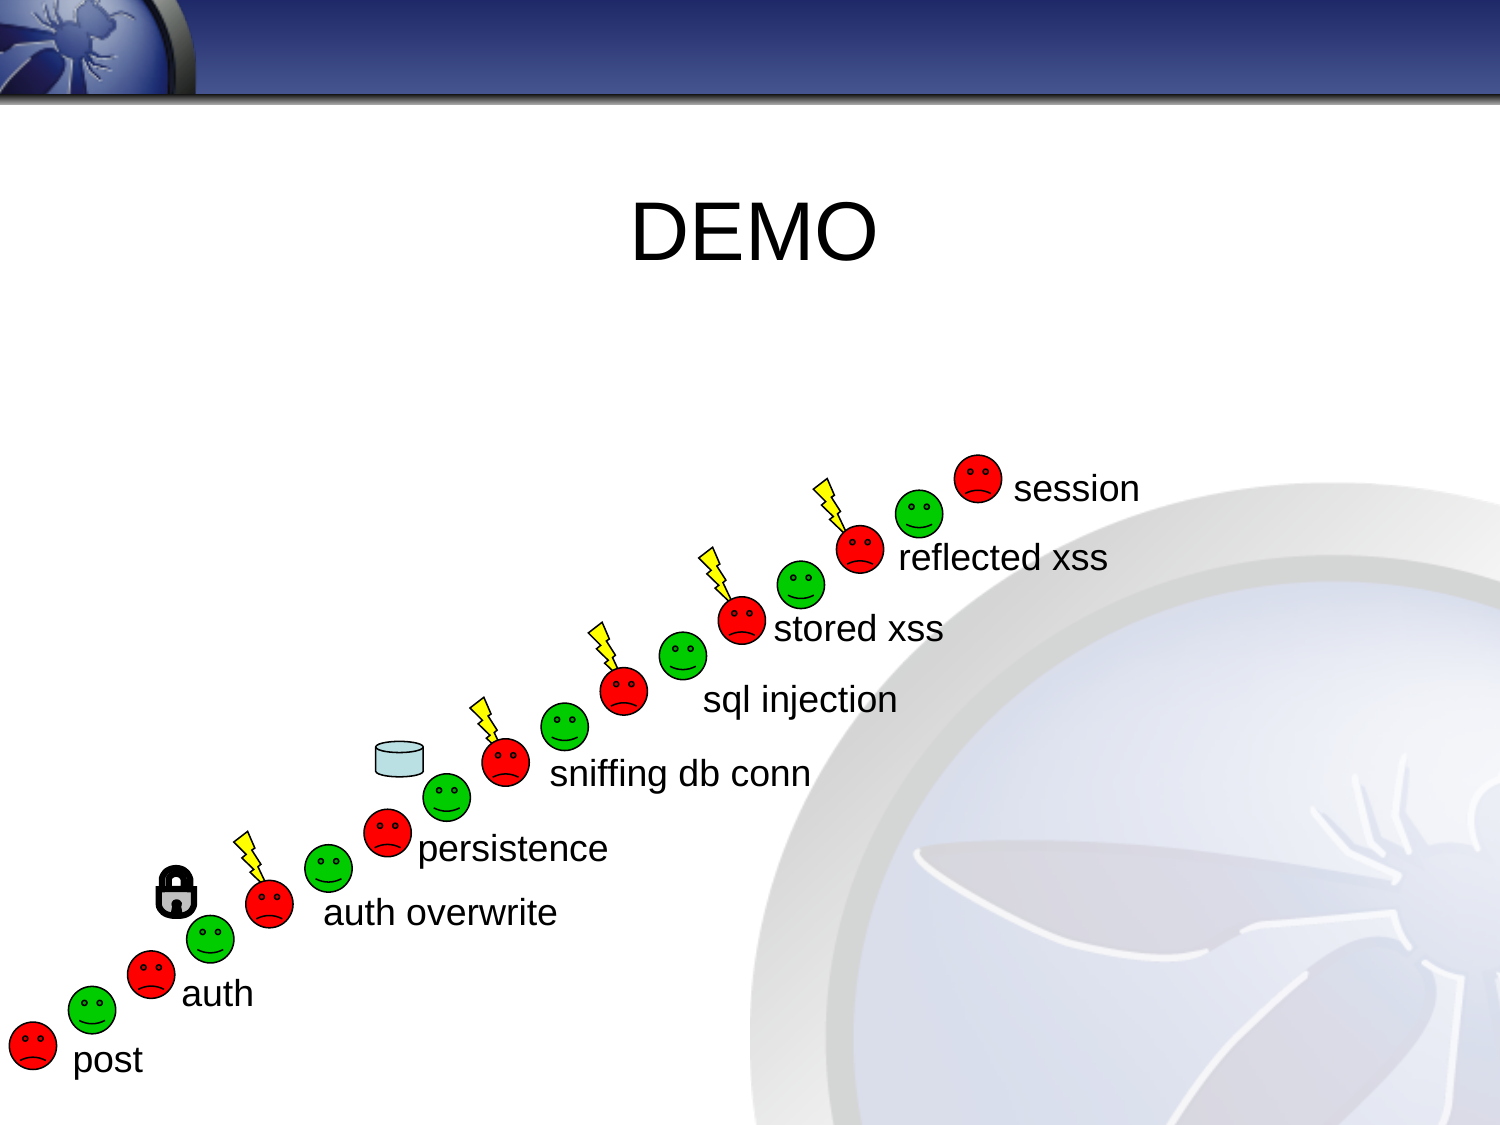

DEMO
session
reflected xss
stored xss
sql injection
sniffing db conn
persistence
auth overwrite
auth
post